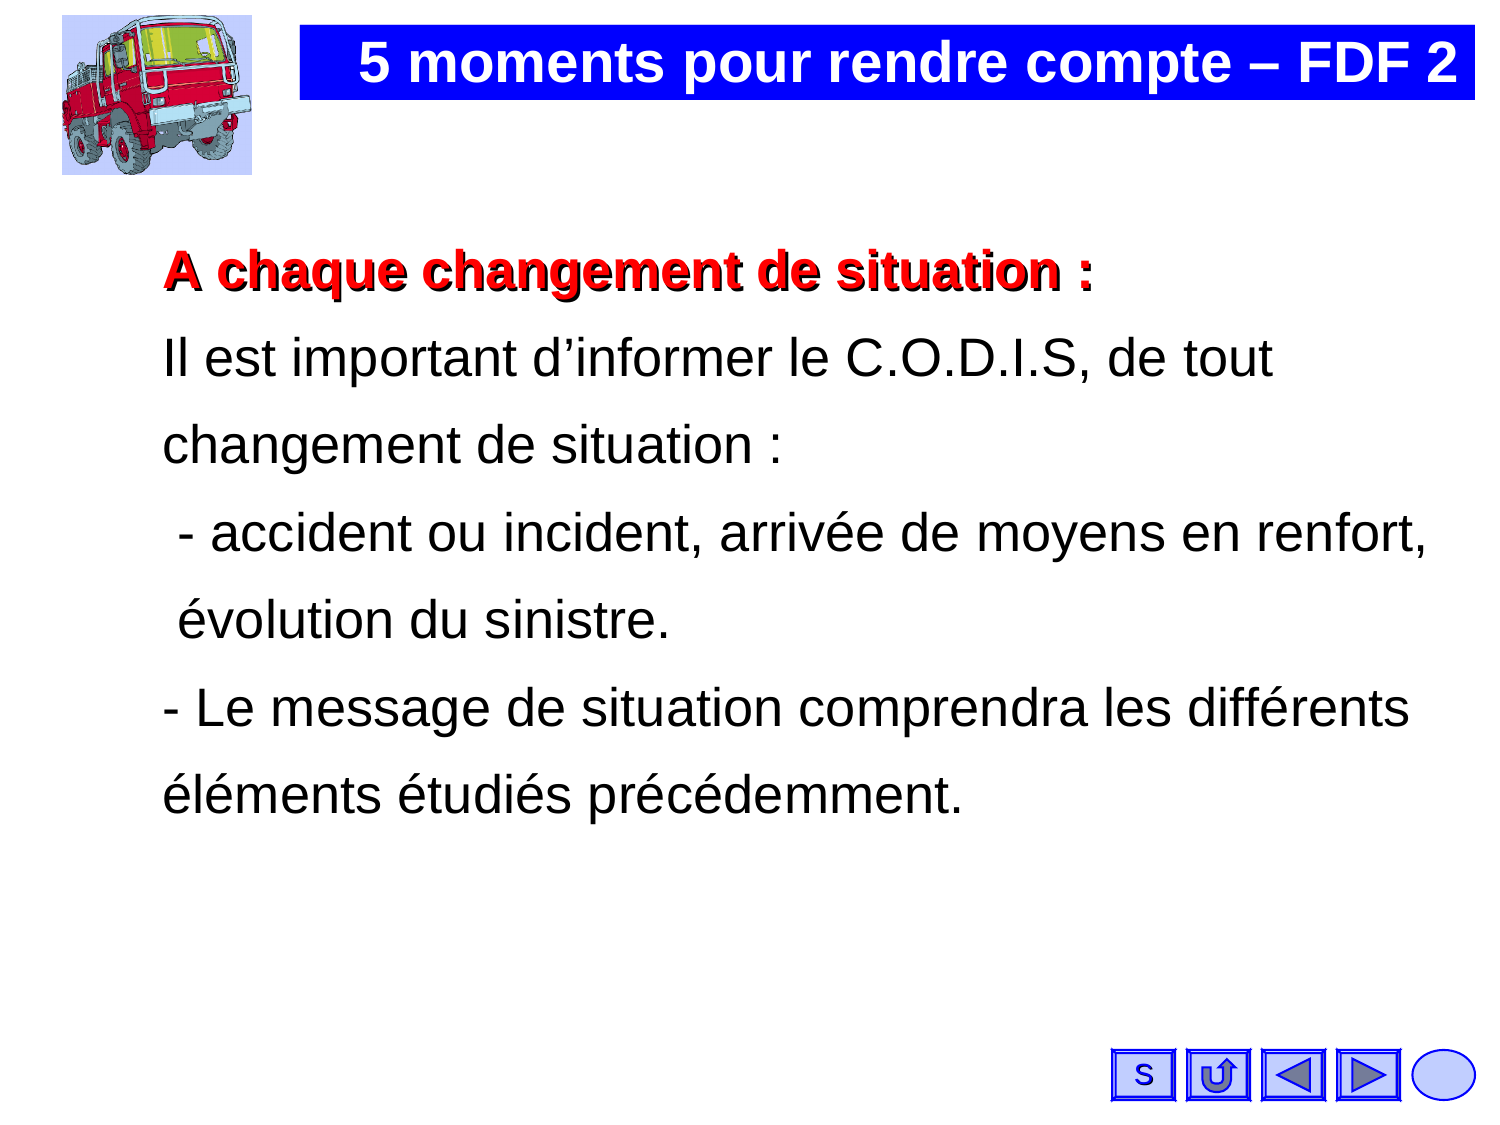

5 moments pour rendre compte – FDF 2
A chaque changement de situation :
Il est important d’informer le C.O.D.I.S, de tout
changement de situation :
 - accident ou incident, arrivée de moyens en renfort,
 évolution du sinistre.
- Le message de situation comprendra les différents
éléments étudiés précédemment.